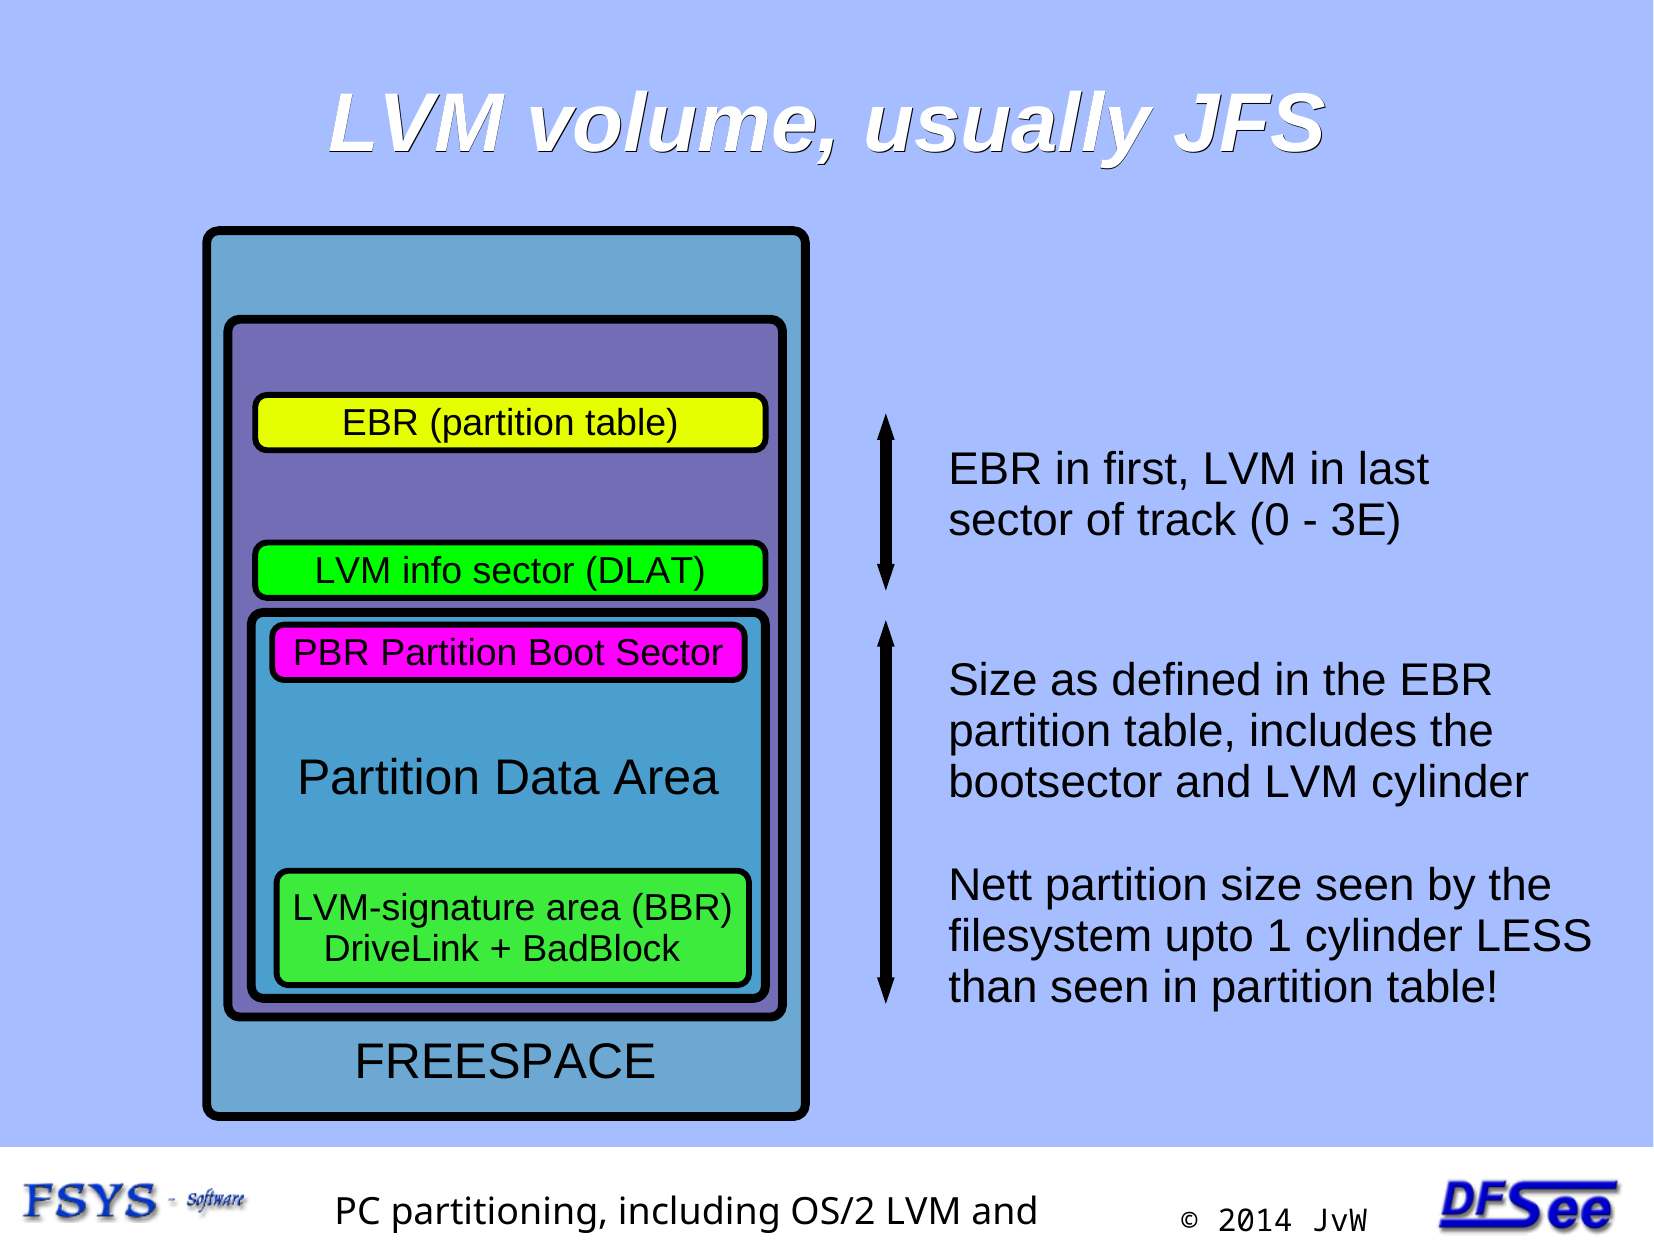

# LVM volume, usually JFS
EBR (partition table)
LVM info sector (DLAT)
Partition Data Area
PBR Partition Boot Sector
LVM-signature area (BBR)
 DriveLink + BadBlock
FREESPACE
EBR in first, LVM in last
sector of track (0 - 3E)
Size as defined in the EBR
partition table, includes the
bootsector and LVM cylinder
Nett partition size seen by the
filesystem upto 1 cylinder LESS
than seen in partition table!